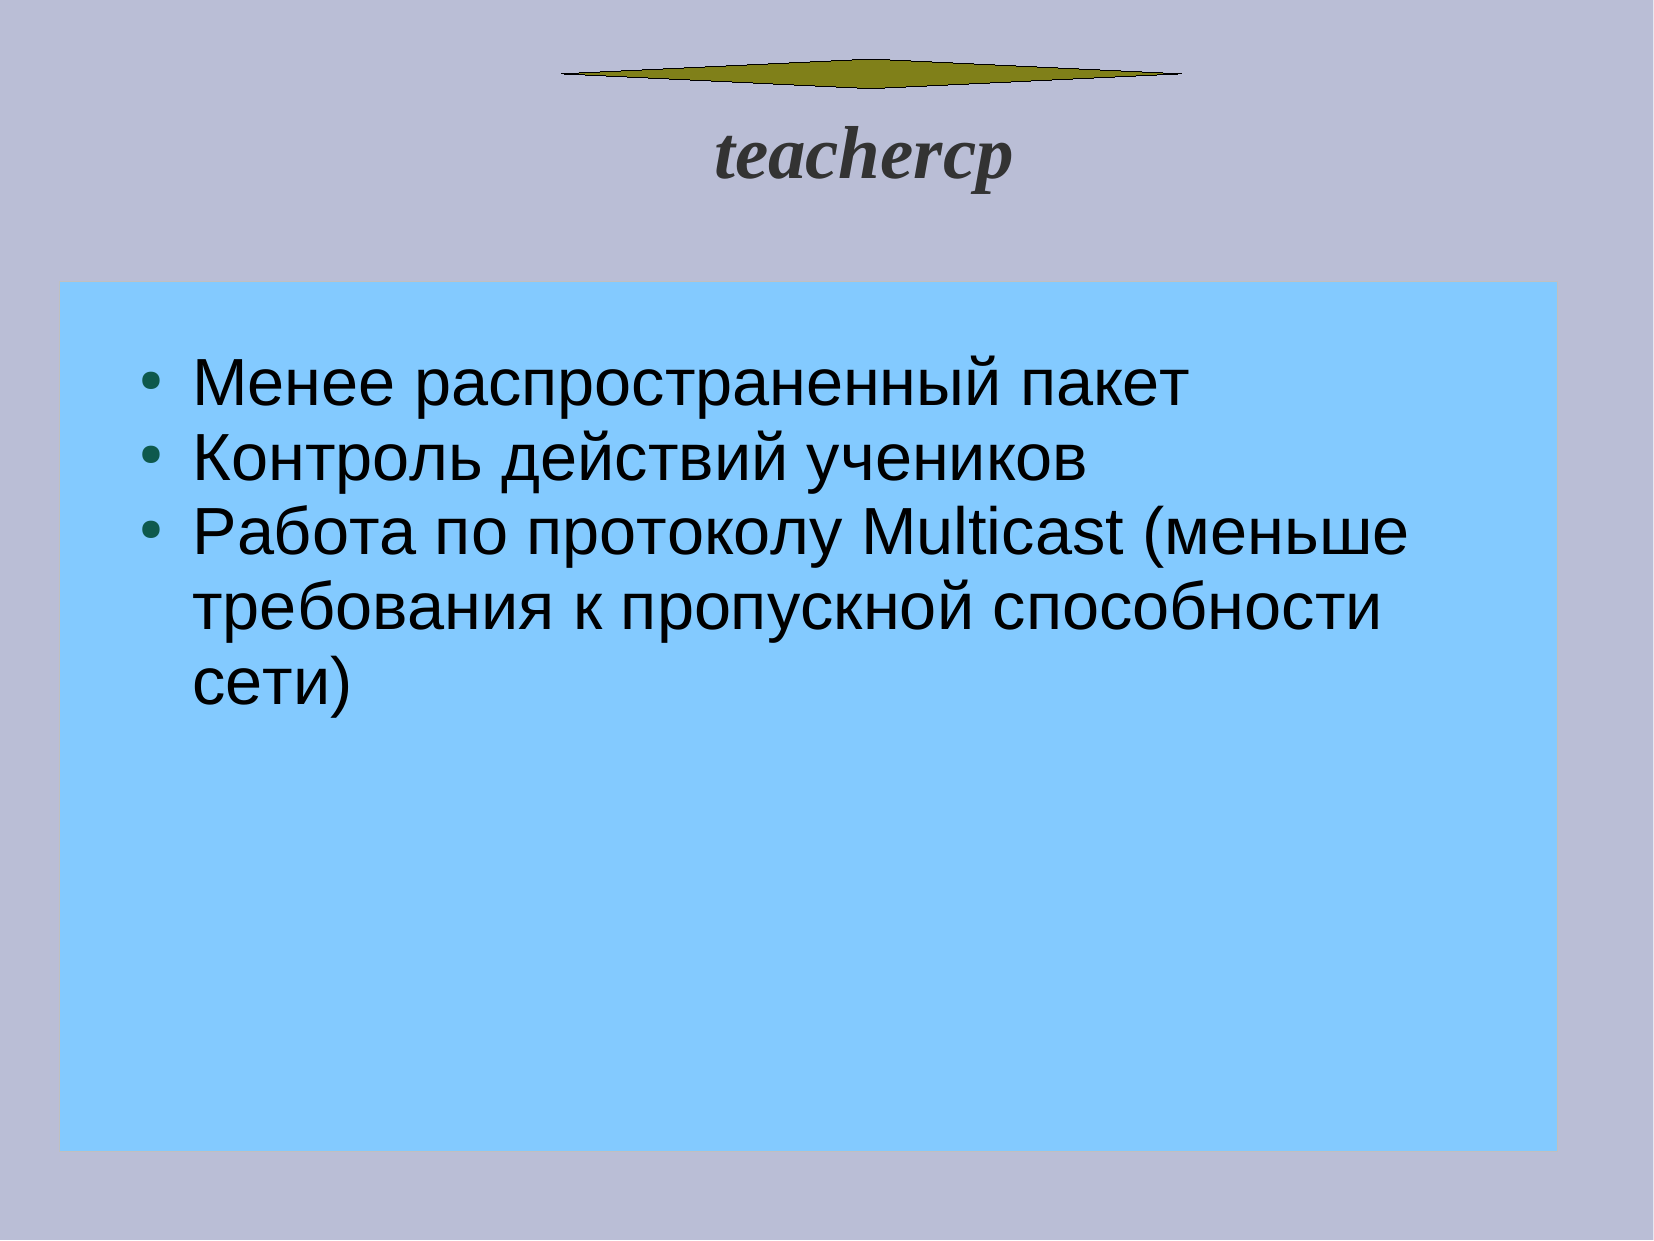

# teachercp
Менее распространенный пакет
Контроль действий учеников
Работа по протоколу Multicast (меньше требования к пропускной способности сети)